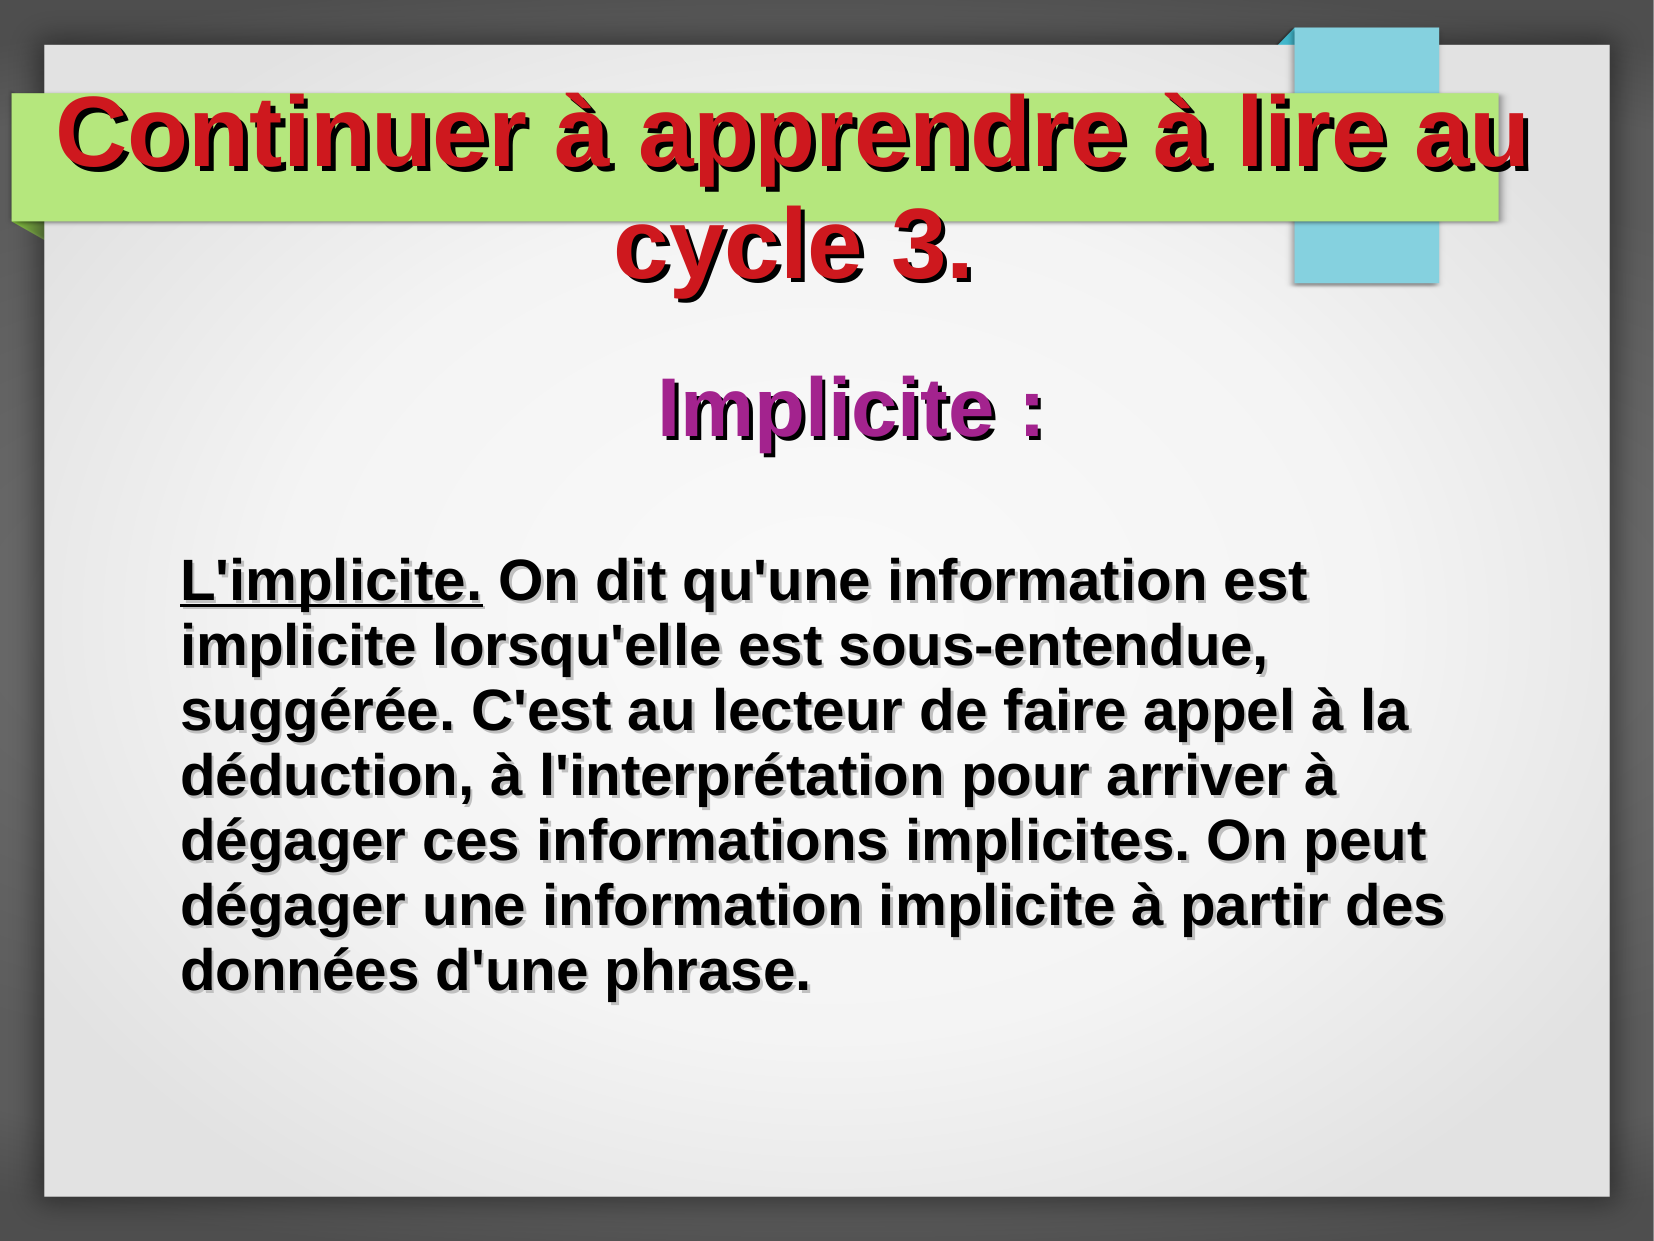

Continuer à apprendre à lire au cycle 3.
Implicite :
L'implicite. On dit qu'une information est implicite lorsqu'elle est sous-entendue, suggérée. C'est au lecteur de faire appel à la déduction, à l'interprétation pour arriver à dégager ces informations implicites. On peut dégager une information implicite à partir des données d'une phrase.